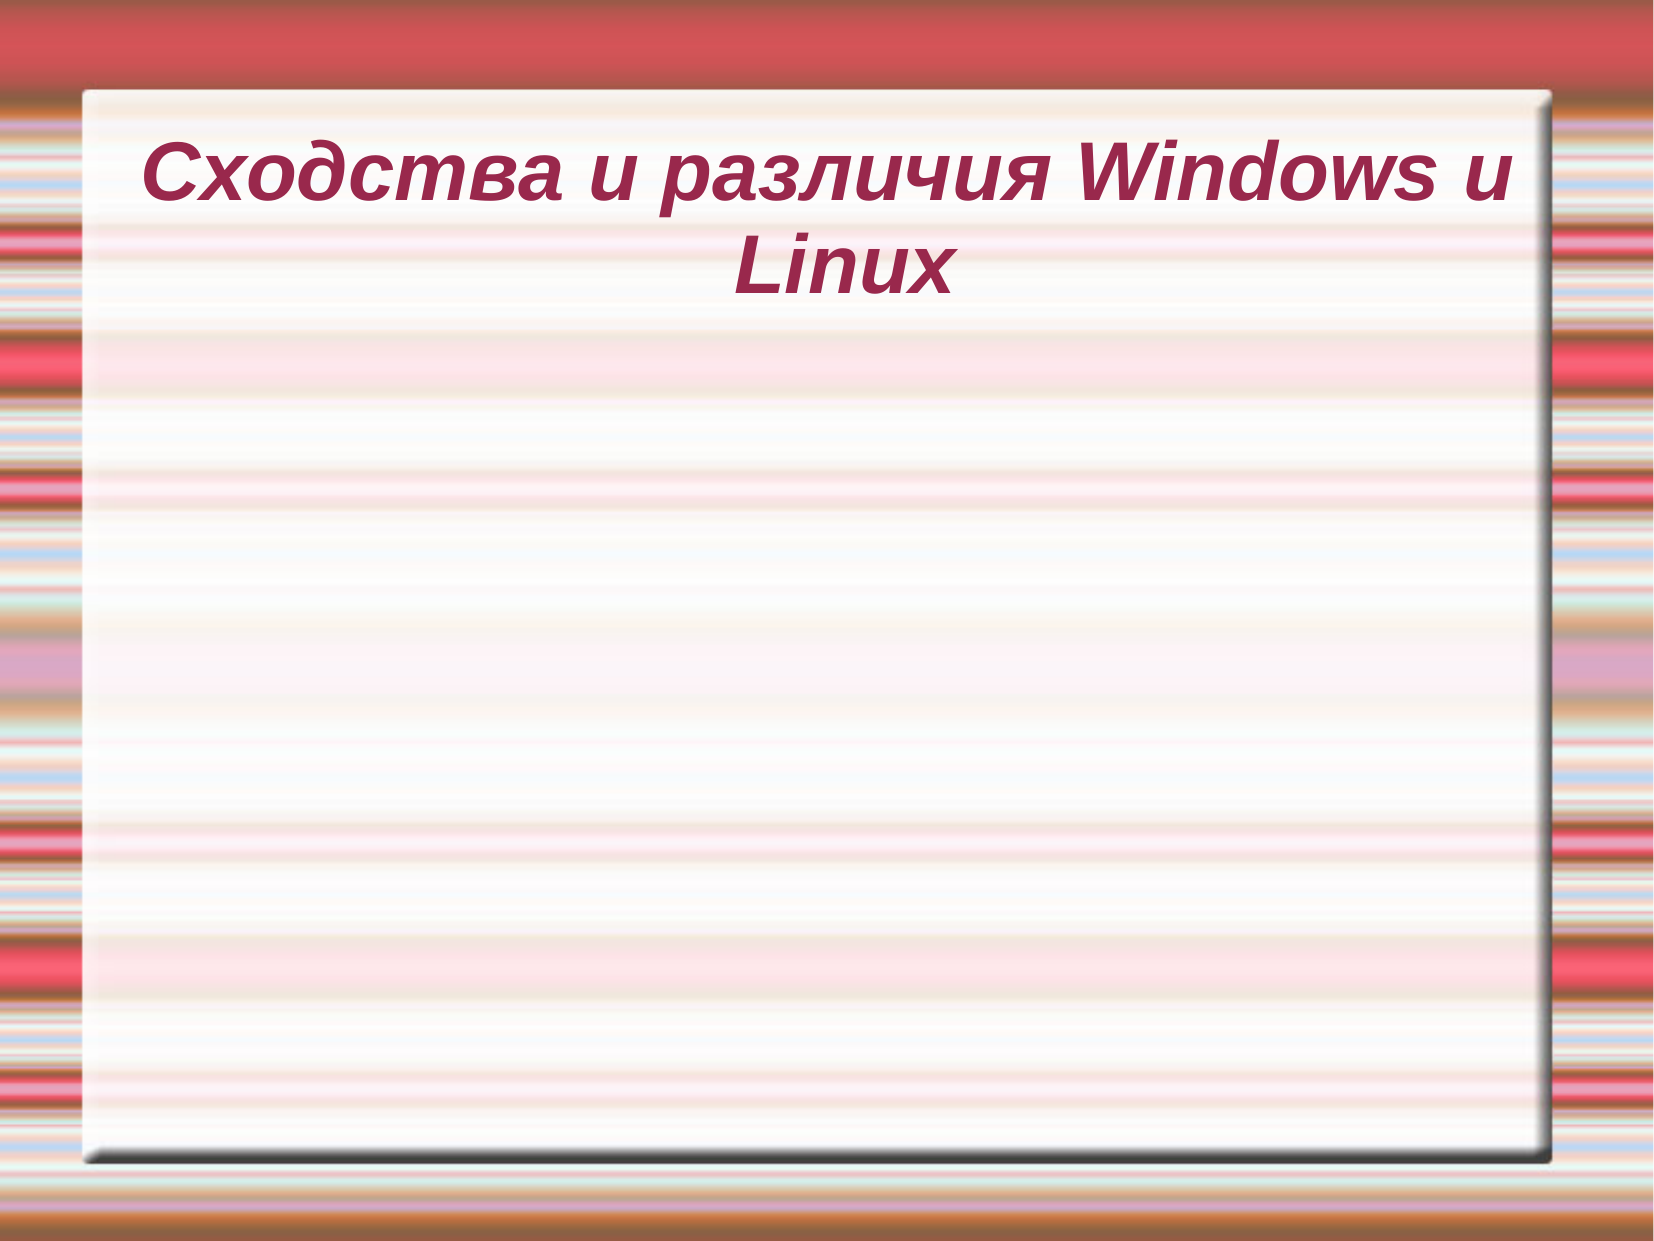

# Сходства и различия Windows и Linux